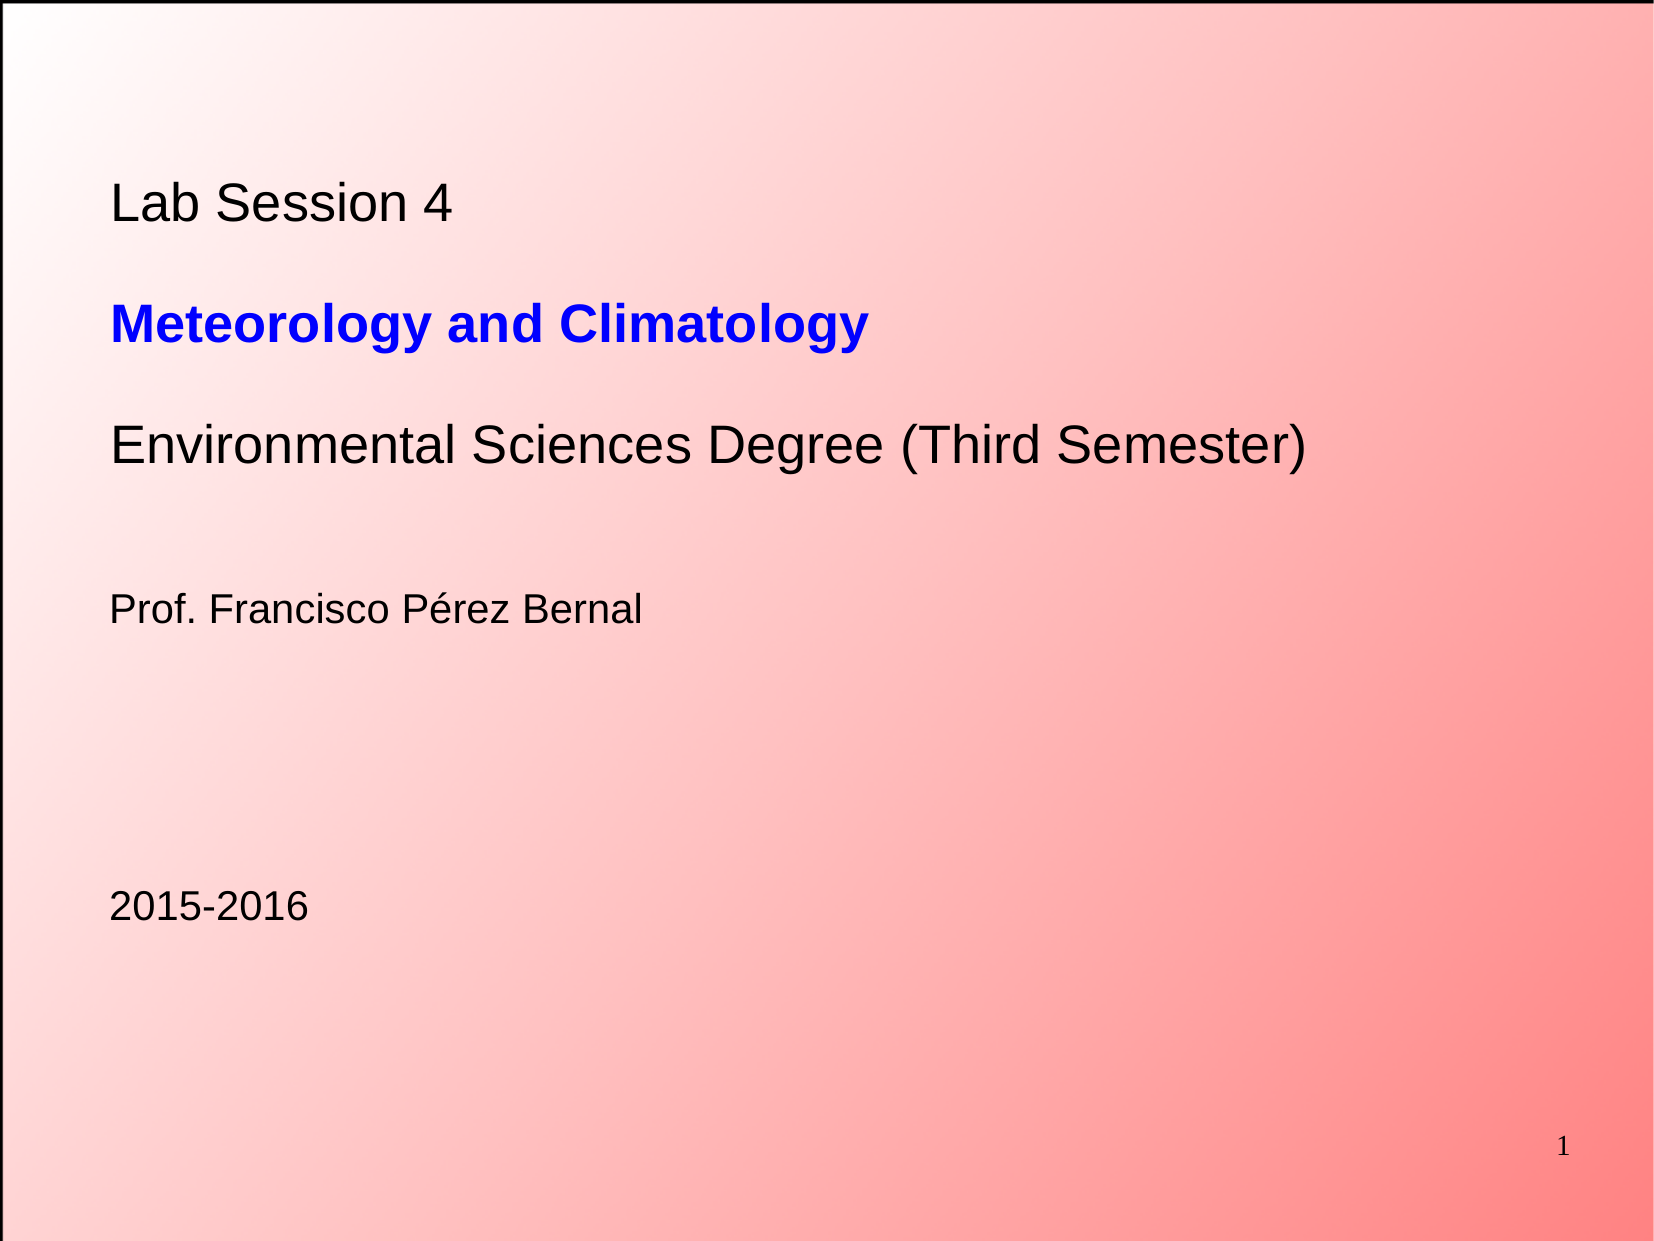

Lab Session 4
Meteorology and Climatology
Environmental Sciences Degree (Third Semester)
Prof. Francisco Pérez Bernal
2015-2016
1